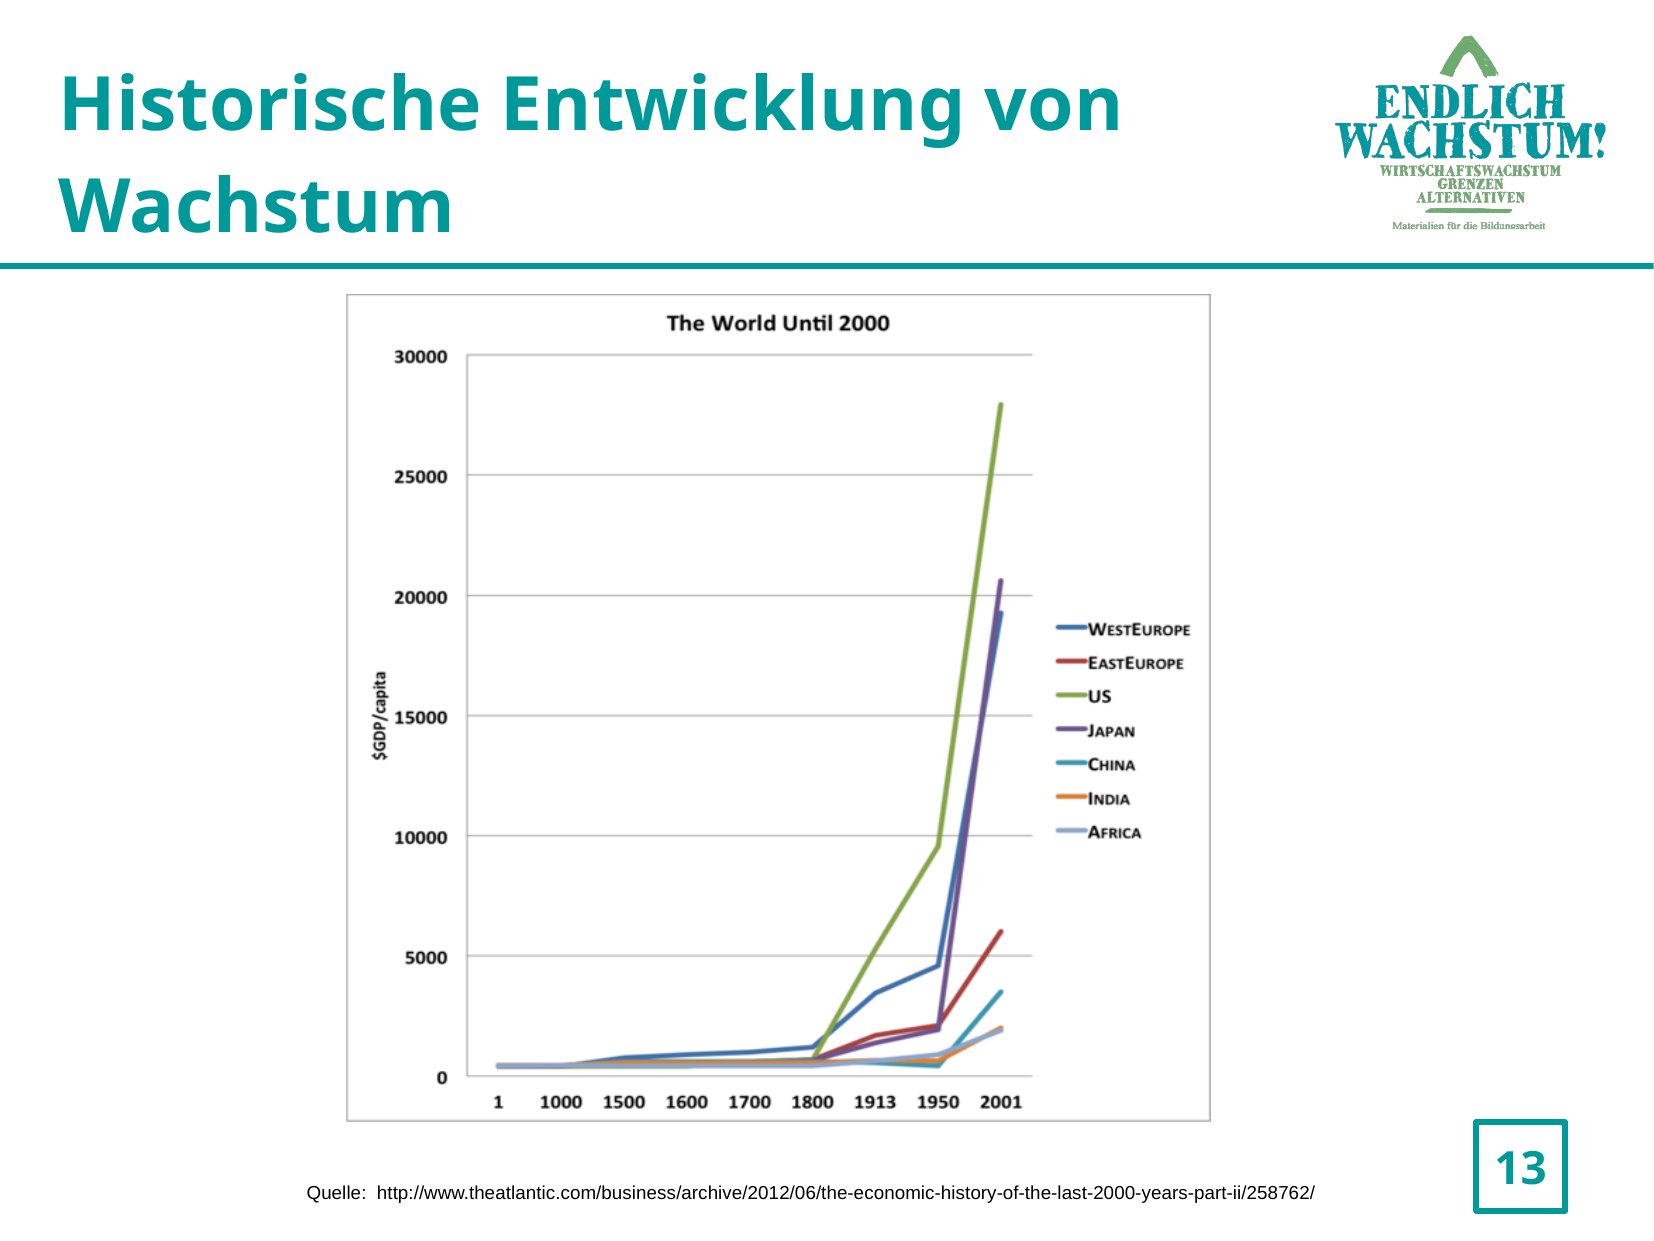

# Historische Entwicklung von Wachstum
13
Quelle: http://www.theatlantic.com/business/archive/2012/06/the-economic-history-of-the-last-2000-years-part-ii/258762/